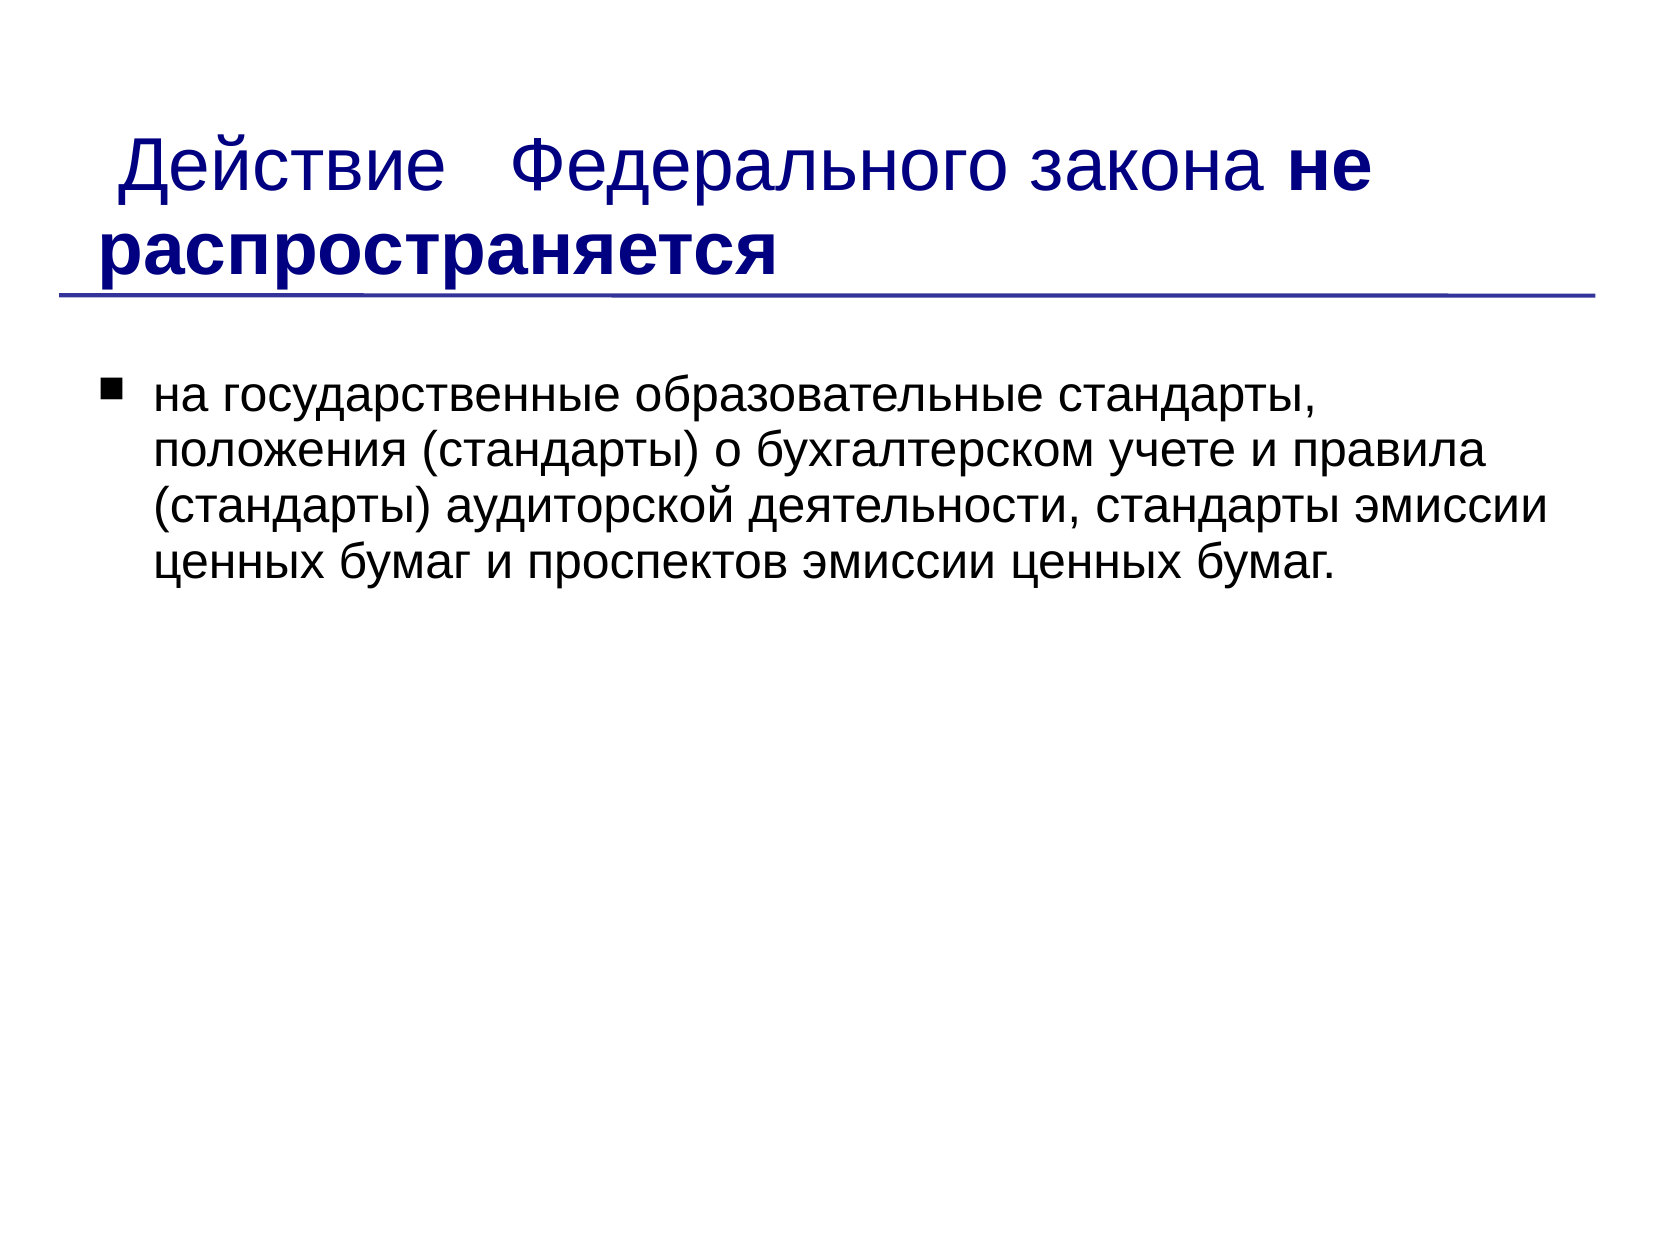

# Действие Федерального закона не распространяется
на государственные образовательные стандарты, положения (стандарты) о бухгалтерском учете и правила (стандарты) аудиторской деятельности, стандарты эмиссии ценных бумаг и проспектов эмиссии ценных бумаг.